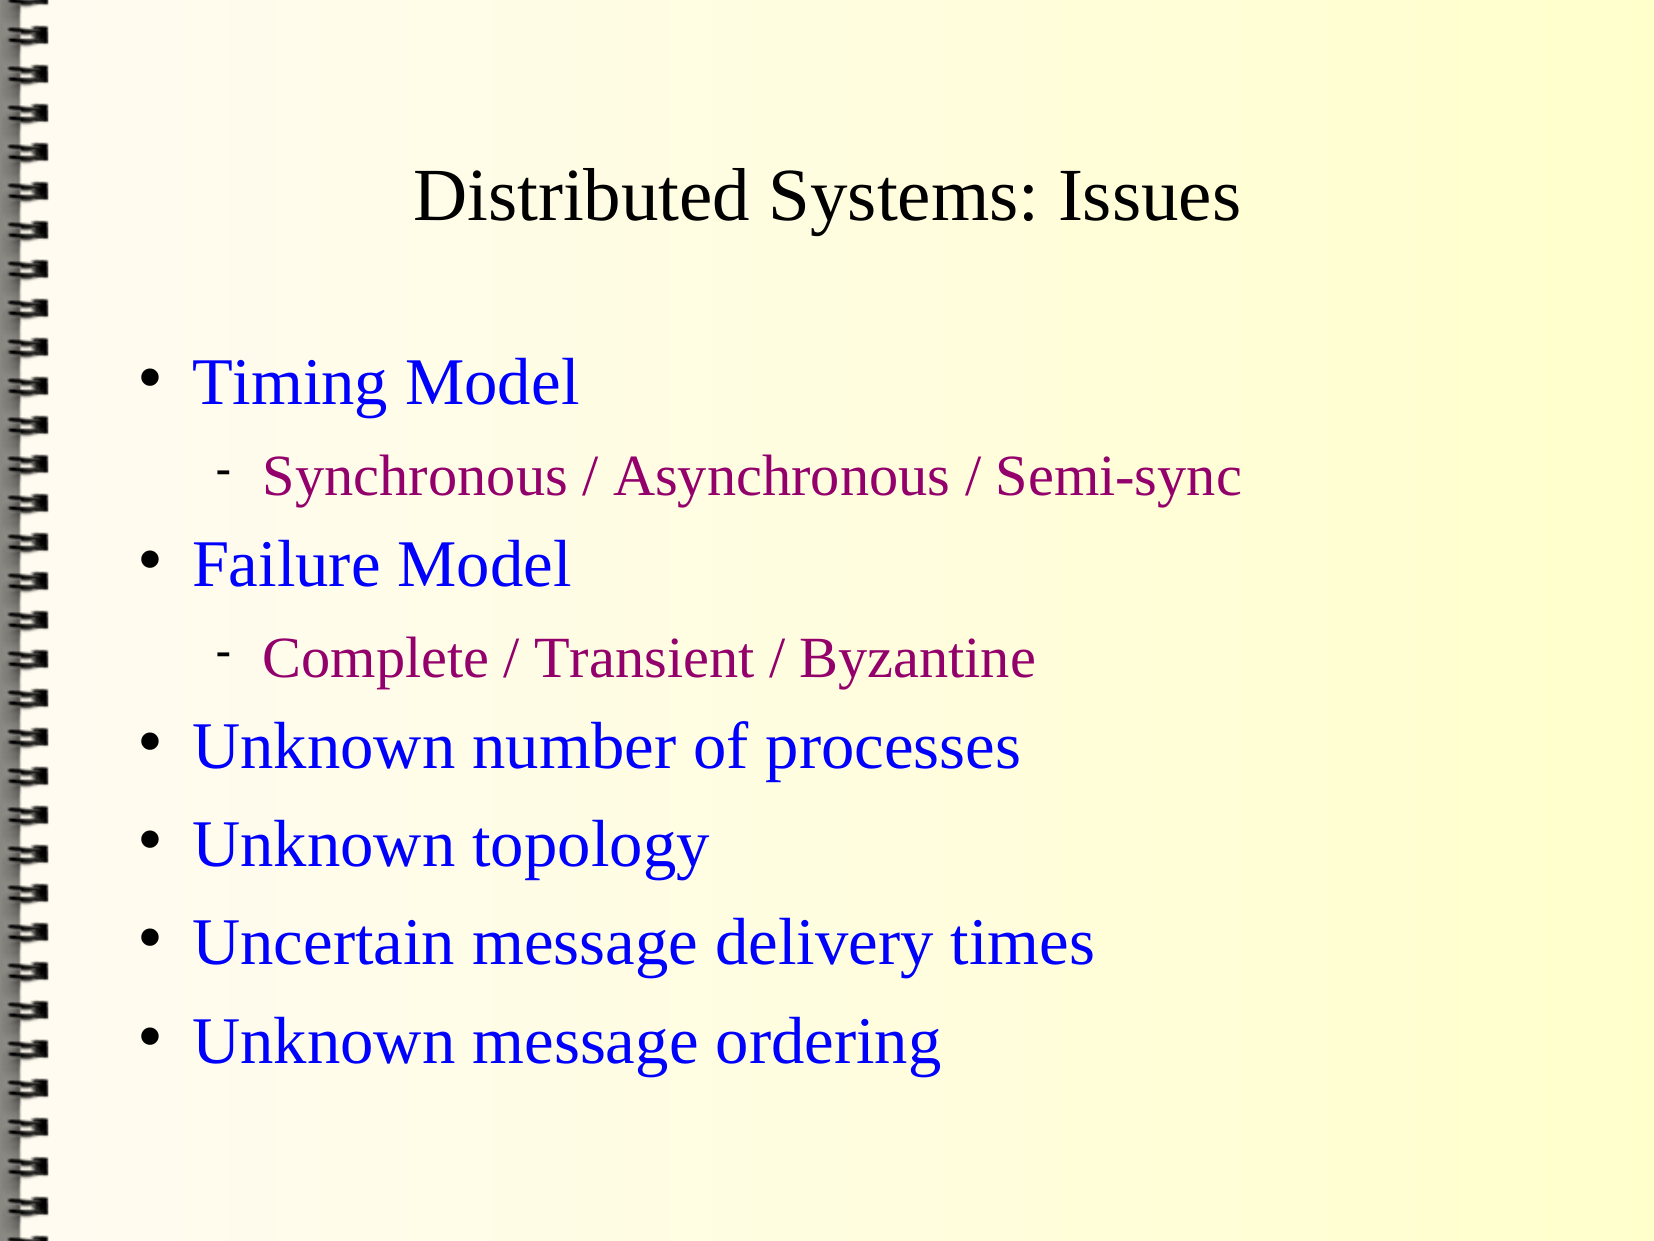

# Distributed Systems: Issues
Timing Model
Synchronous / Asynchronous / Semi-sync
Failure Model
Complete / Transient / Byzantine
Unknown number of processes
Unknown topology
Uncertain message delivery times
Unknown message ordering